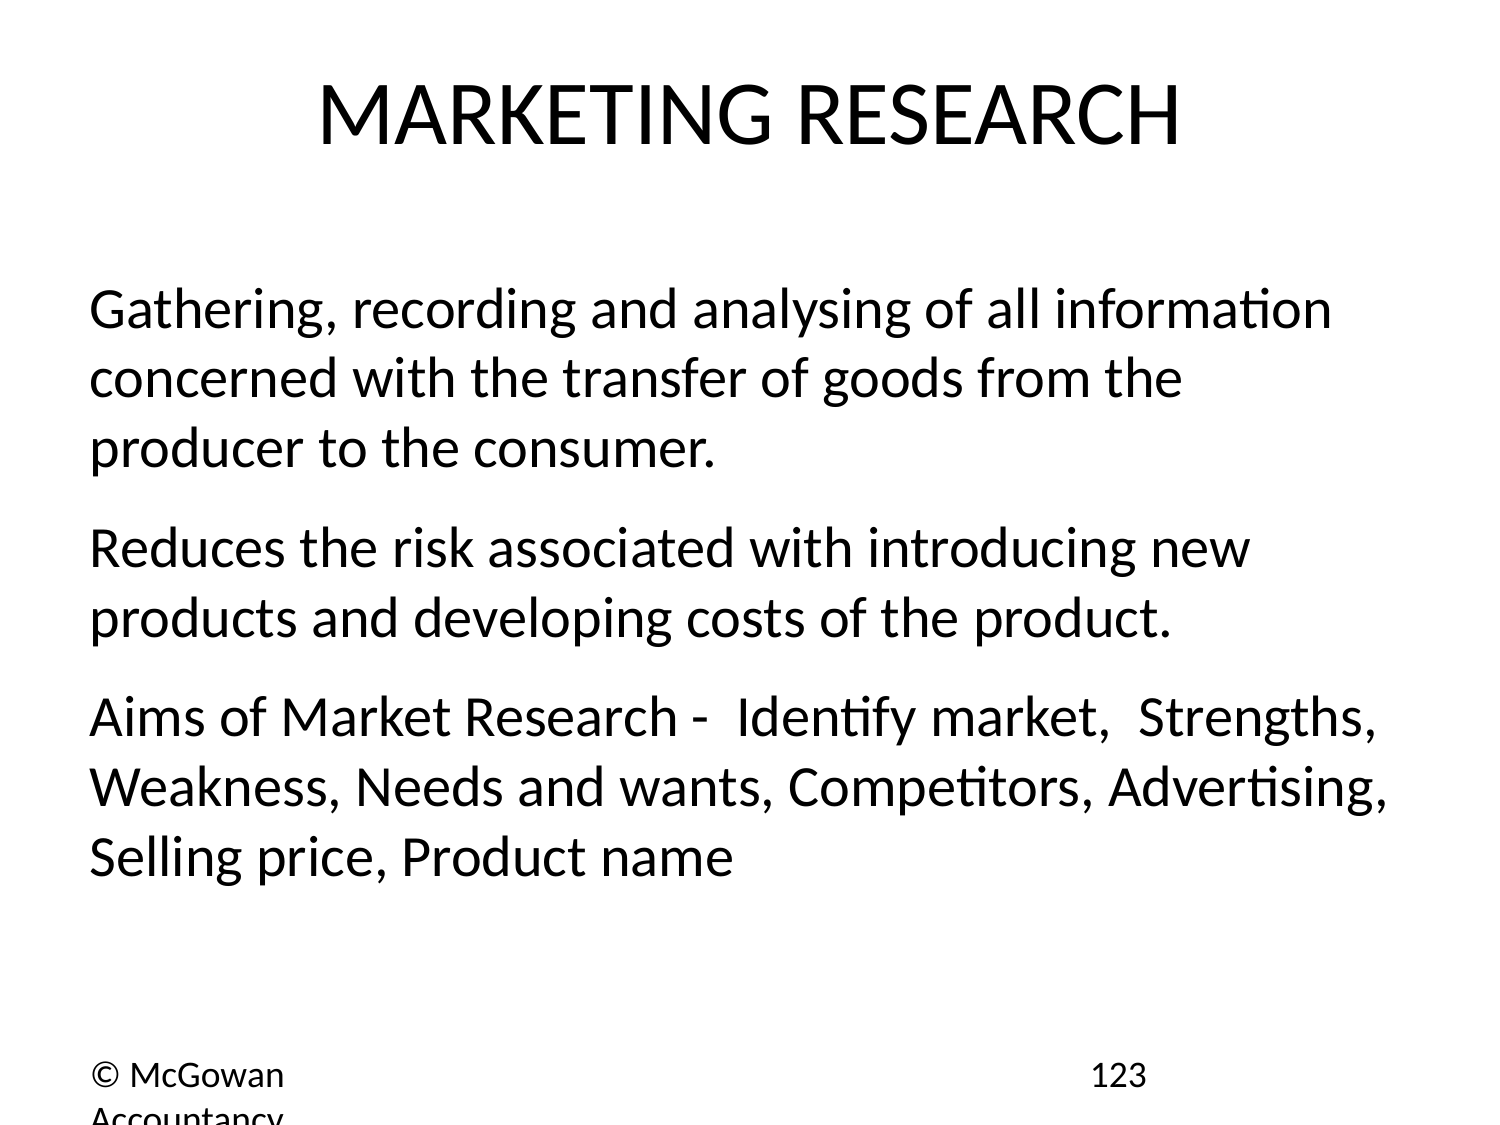

# MARKETING RESEARCH
Gathering, recording and analysing of all information concerned with the transfer of goods from the producer to the consumer.
Reduces the risk associated with introducing new products and developing costs of the product.
Aims of Market Research - Identify market, Strengths, Weakness, Needs and wants, Competitors, Advertising, Selling price, Product name
© McGowan Accountancy Services
123